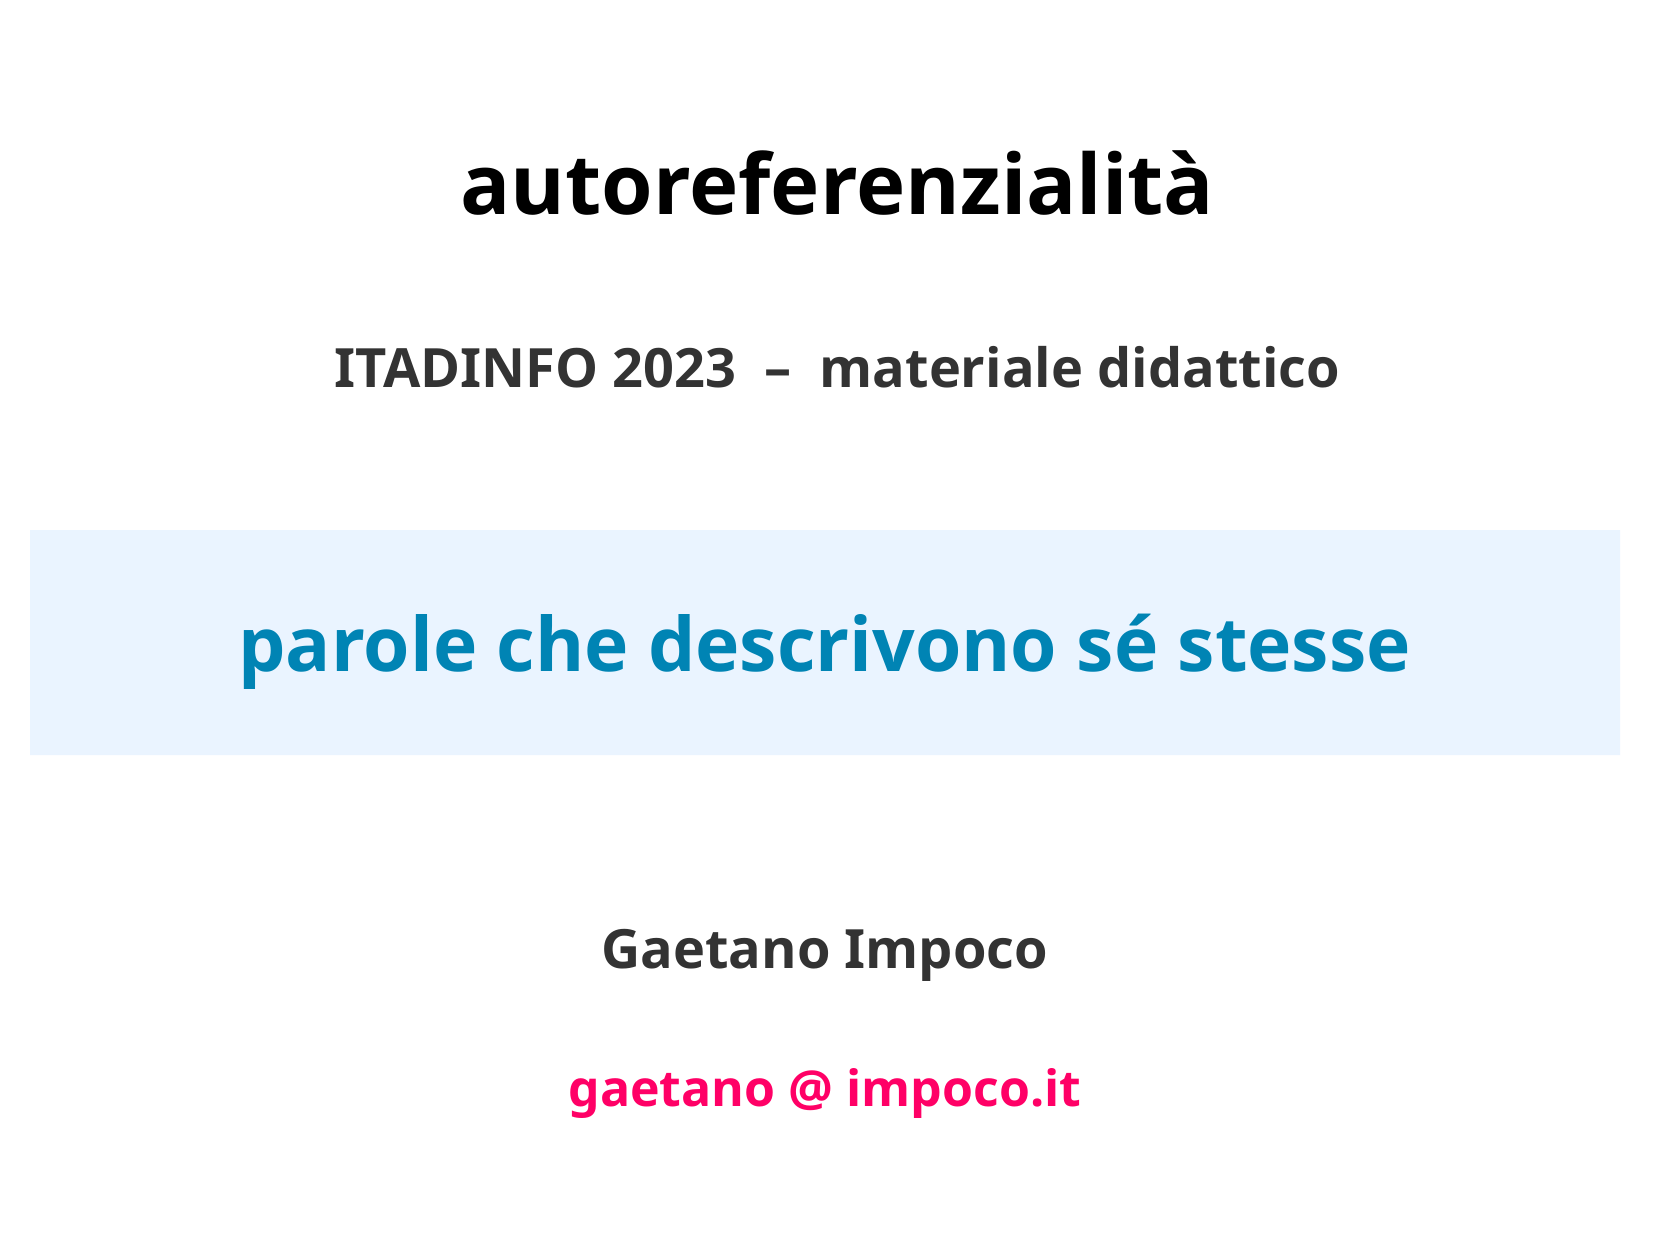

# autoreferenzialità
ITADINFO 2023 – materiale didattico
parole che descrivono sé stesse
Gaetano Impoco
gaetano @ impoco.it